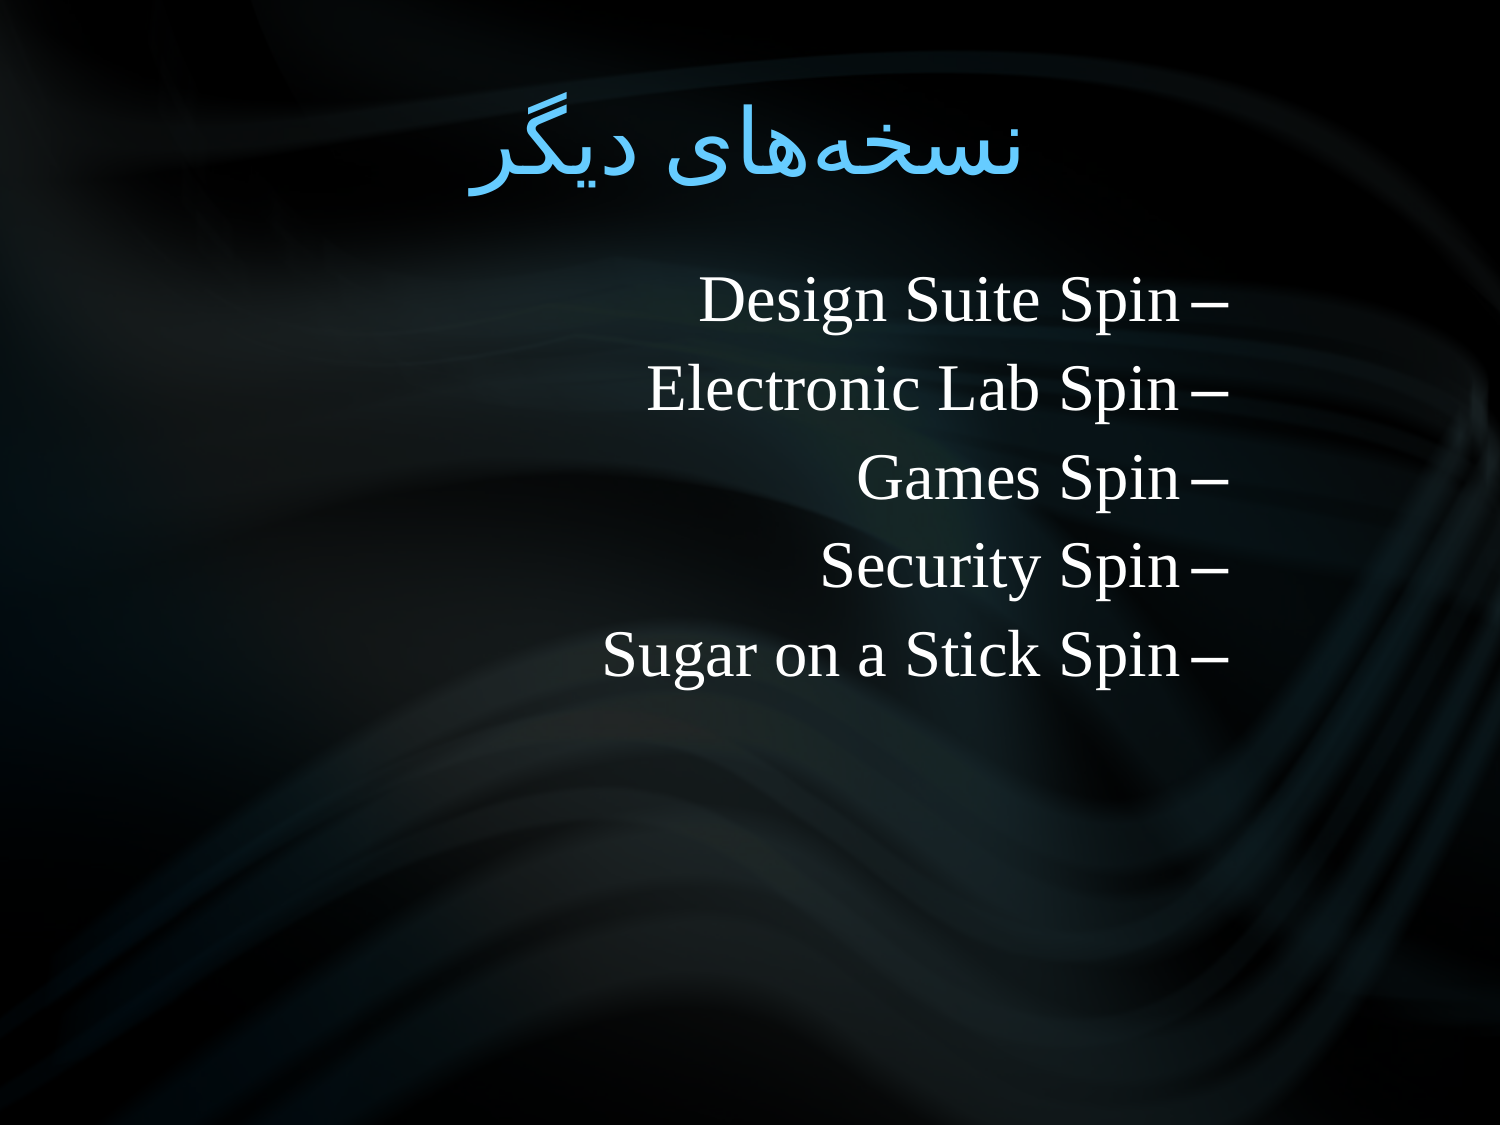

# نسخه‌های دیگر
Design Suite Spin
Electronic Lab Spin
Games Spin
Security Spin
Sugar on a Stick Spin